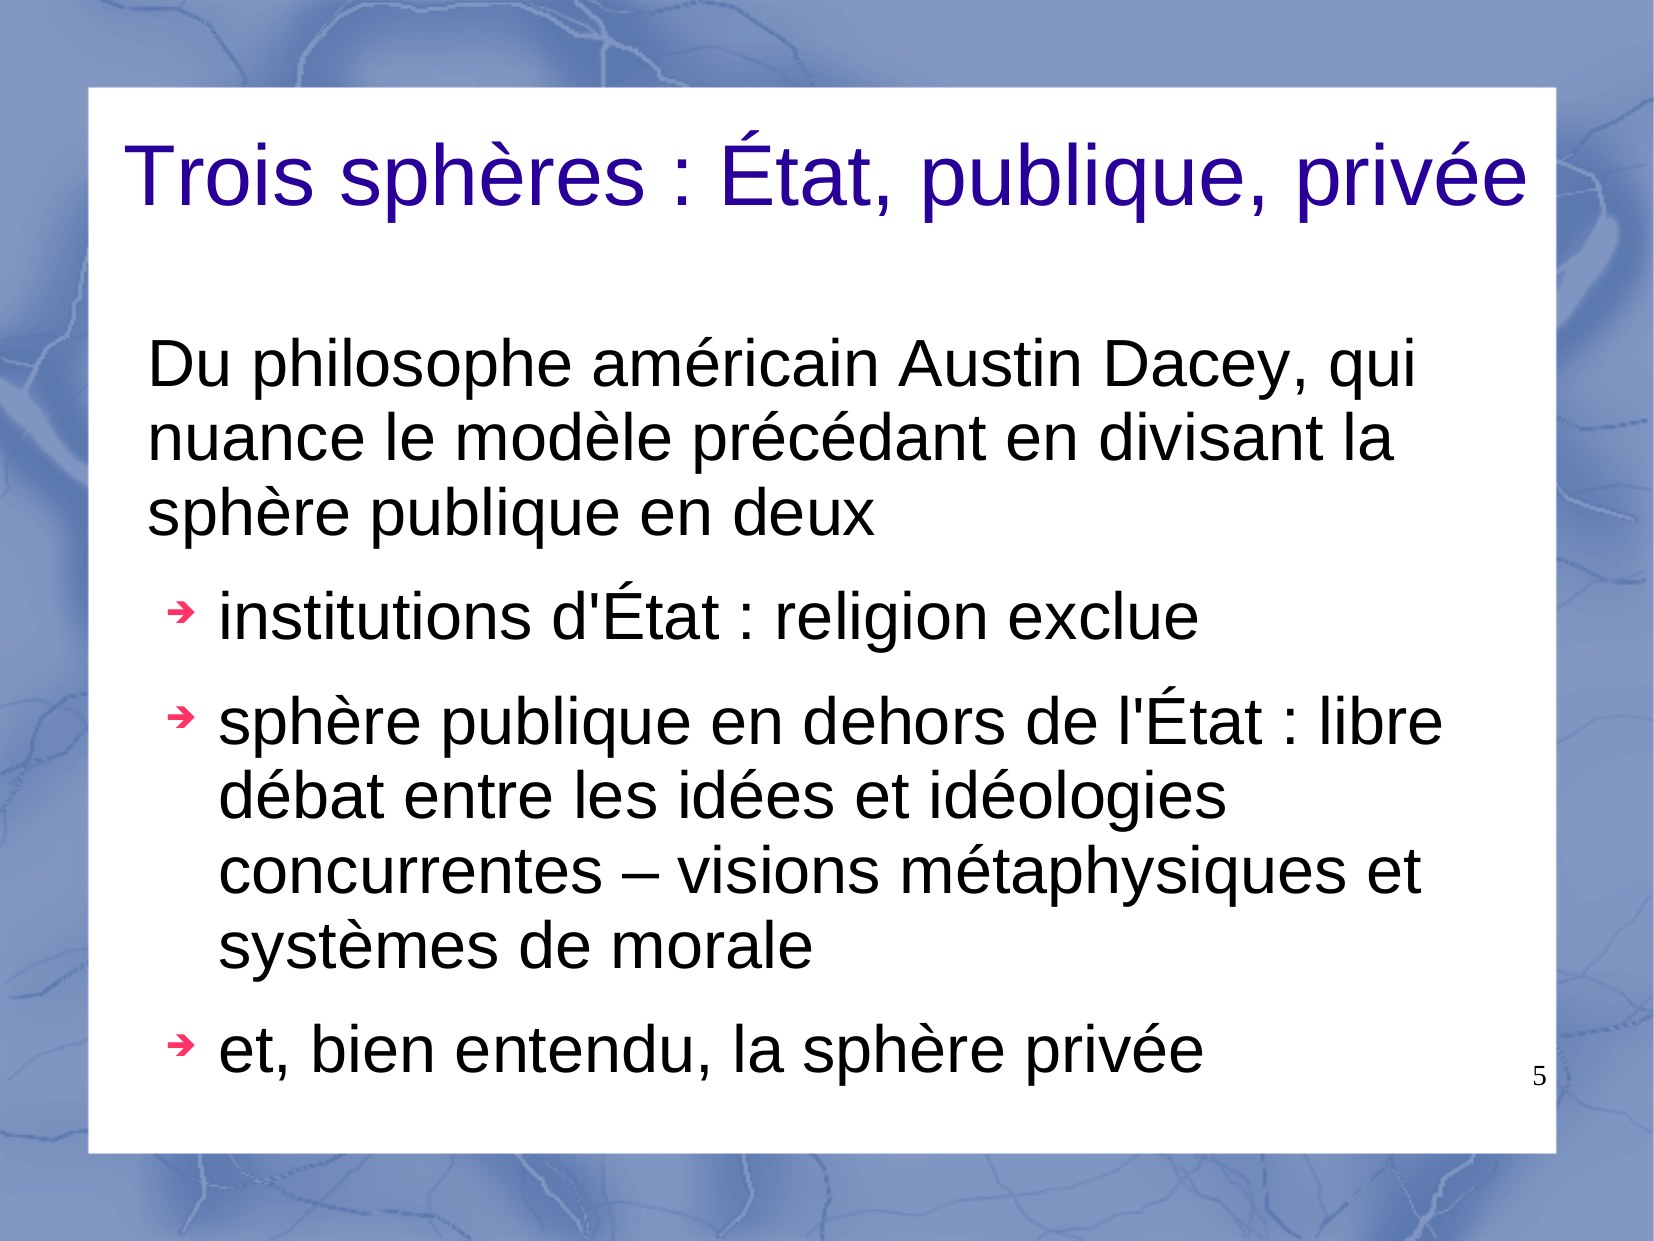

# Trois sphères : État, publique, privée
Du philosophe américain Austin Dacey, qui nuance le modèle précédant en divisant la sphère publique en deux
institutions d'État : religion exclue
sphère publique en dehors de l'État : libre débat entre les idées et idéologies concurrentes – visions métaphysiques et systèmes de morale
et, bien entendu, la sphère privée
5